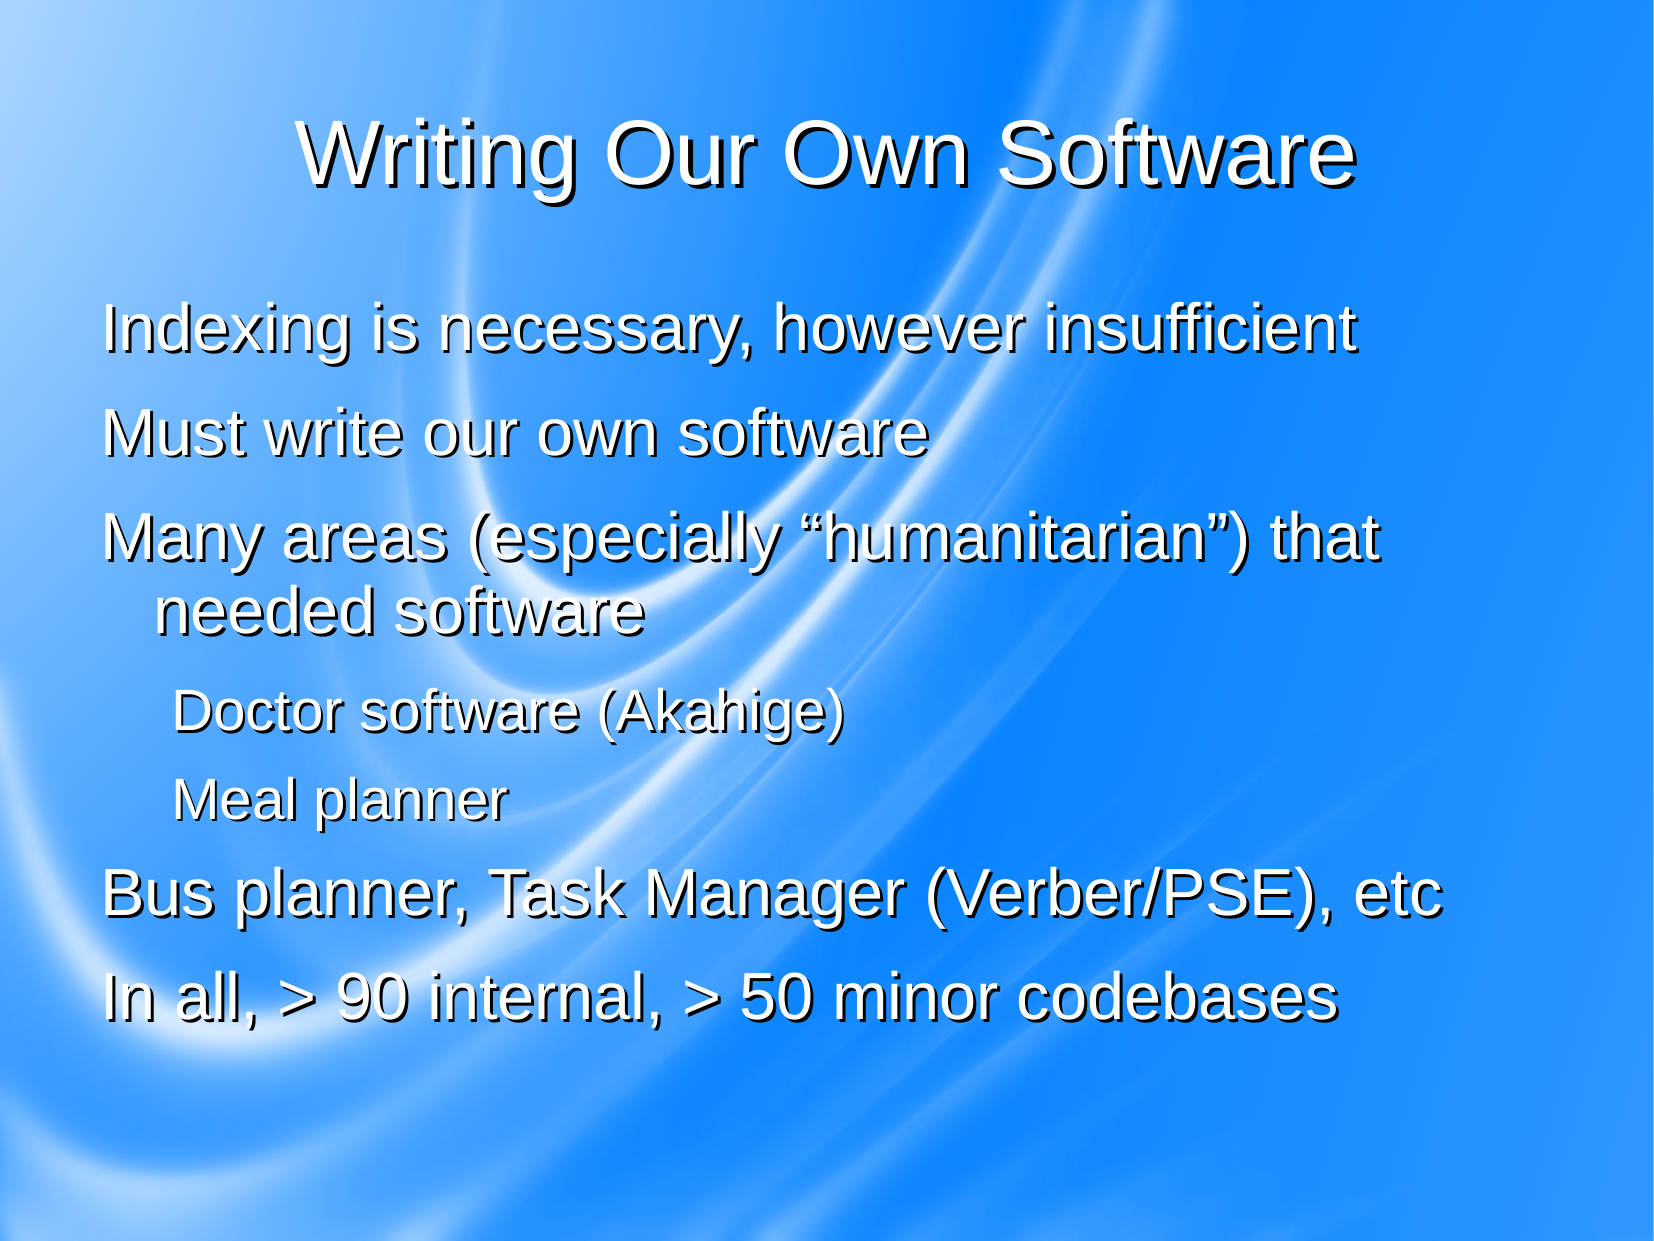

# Writing Our Own Software
Indexing is necessary, however insufficient
Must write our own software
Many areas (especially “humanitarian”) that needed software
Doctor software (Akahige)
Meal planner
Bus planner, Task Manager (Verber/PSE), etc
In all, > 90 internal, > 50 minor codebases